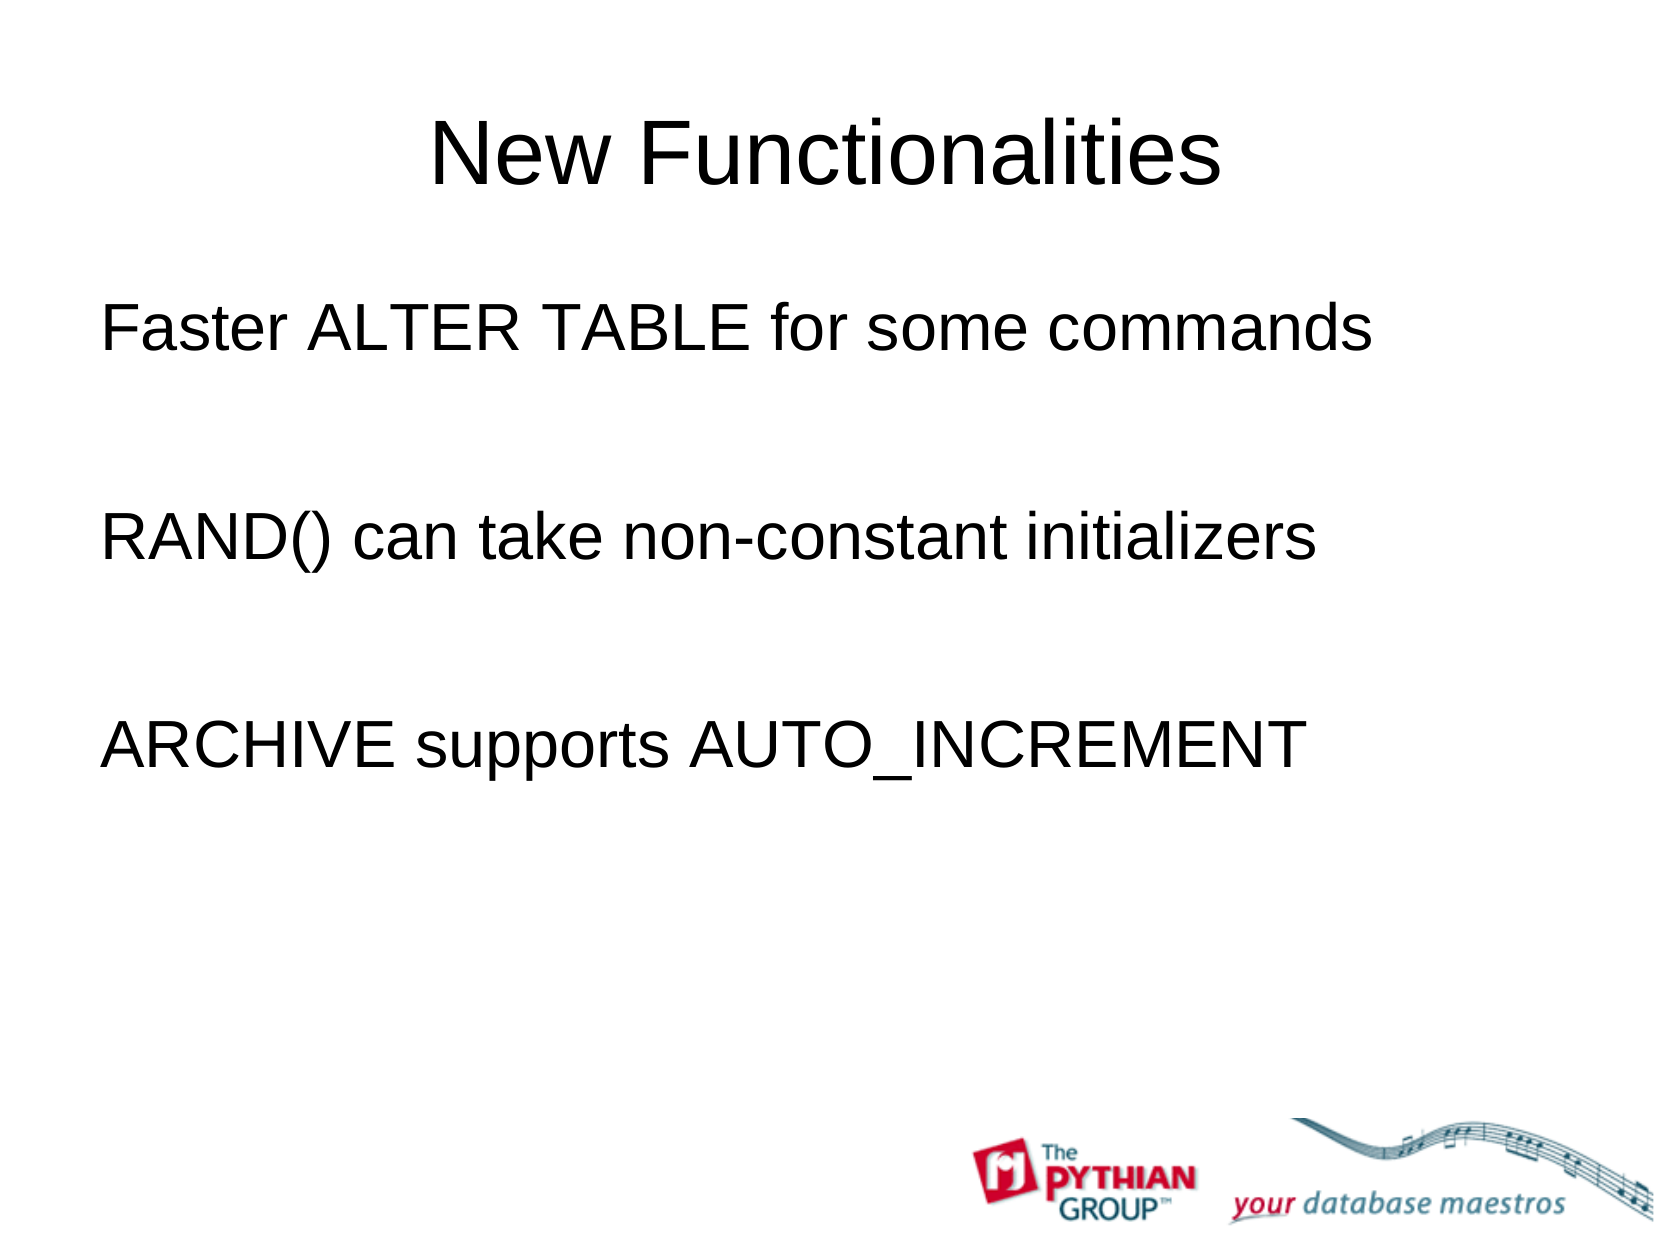

# New Functionalities
Faster ALTER TABLE for some commands
RAND() can take non-constant initializers
ARCHIVE supports AUTO_INCREMENT